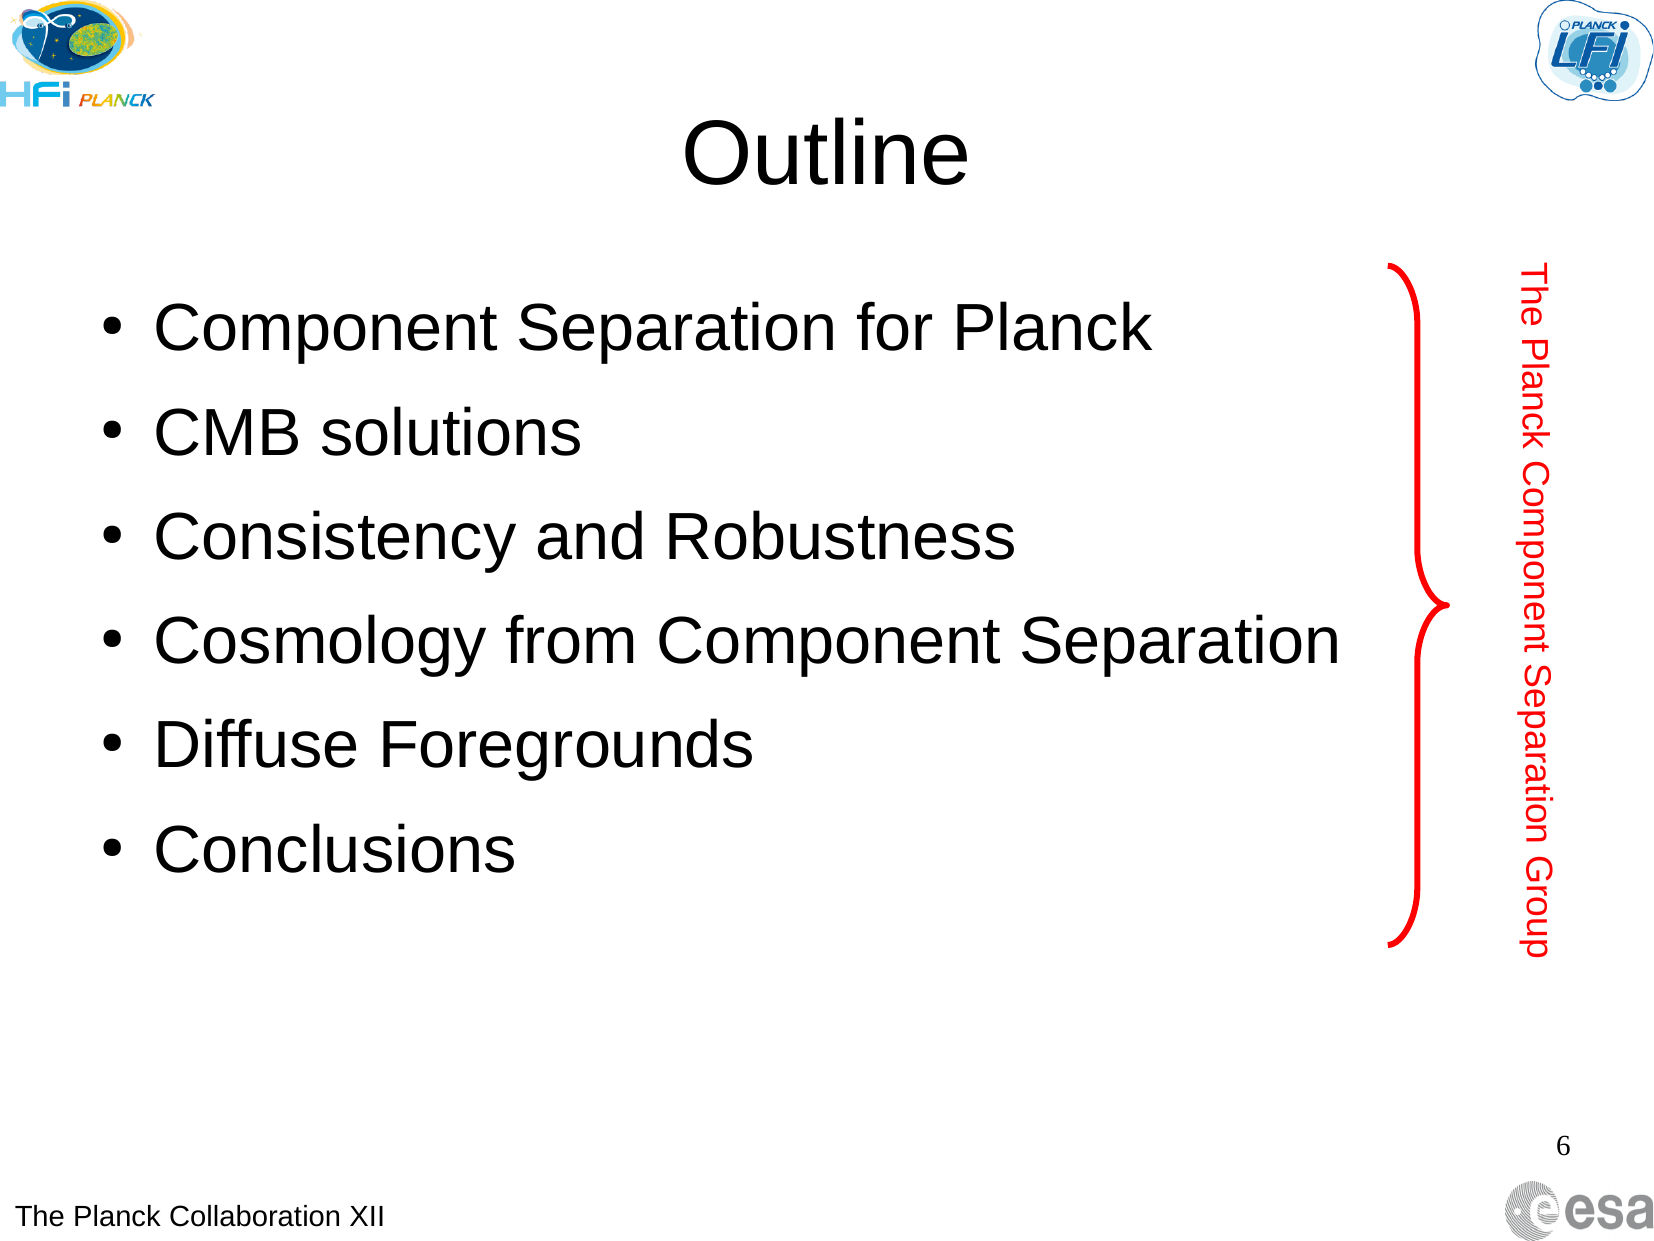

Outline
# Component Separation for Planck
CMB solutions
Consistency and Robustness
Cosmology from Component Separation
Diffuse Foregrounds
Conclusions
The Planck Component Separation Group
6
The Planck Collaboration XII